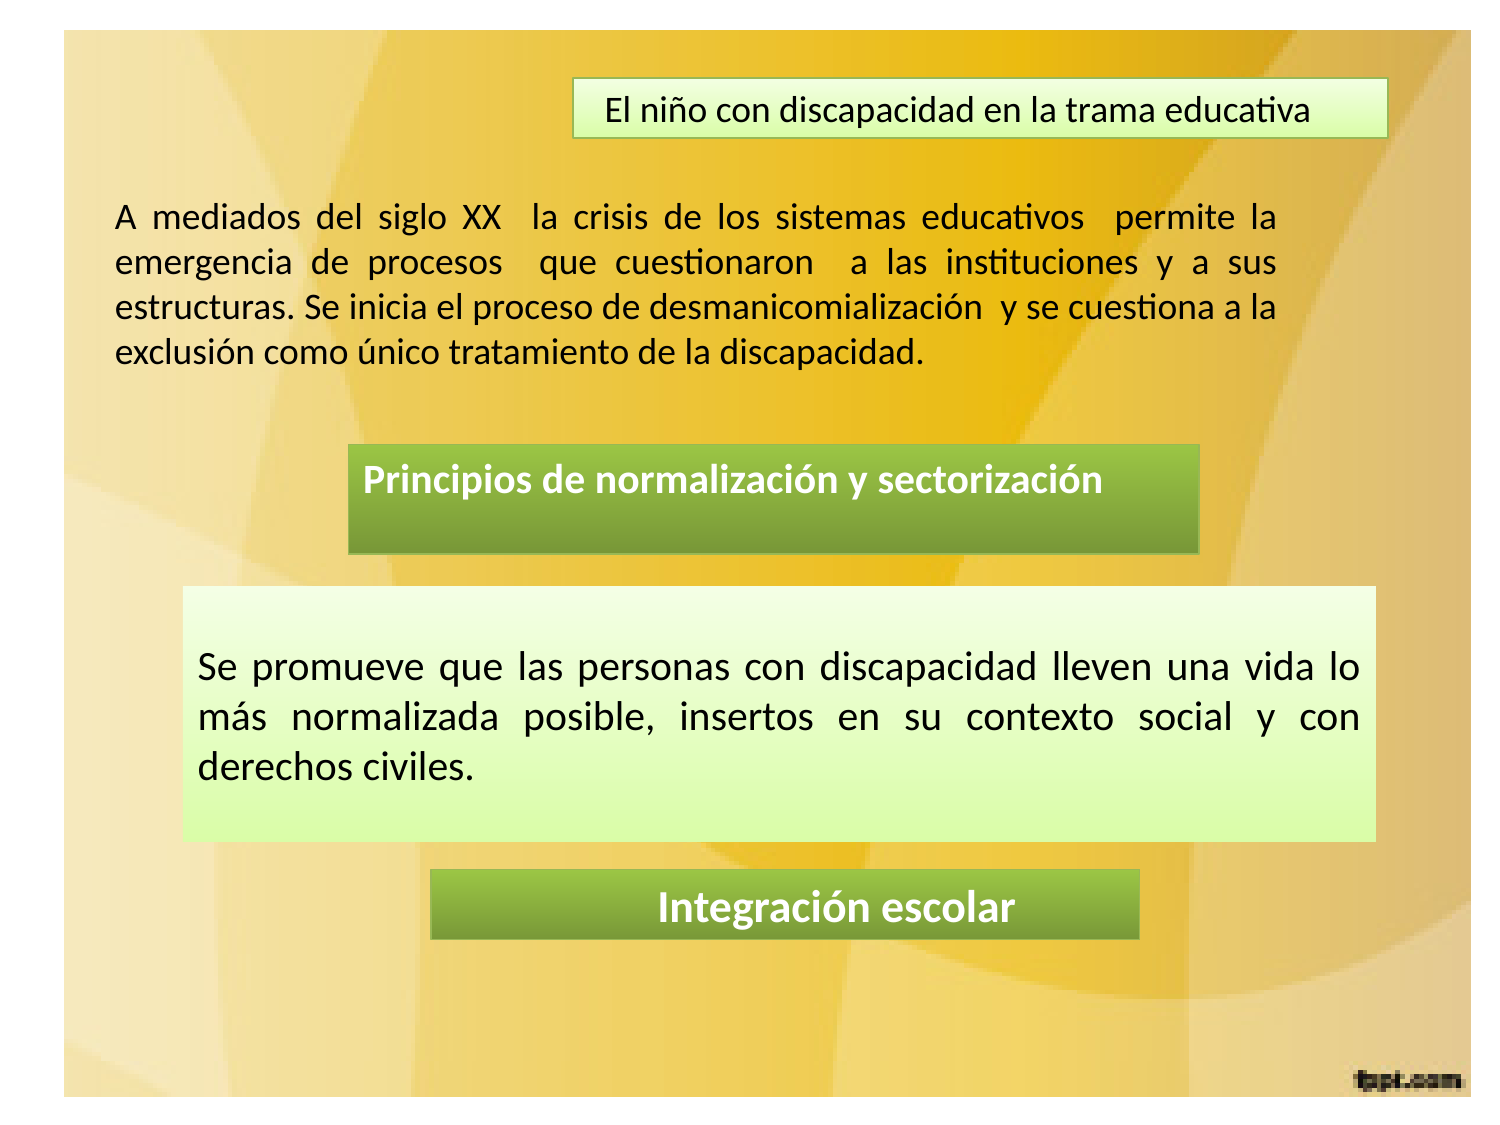

#
 El niño con discapacidad en la trama educativa
A mediados del siglo XX la crisis de los sistemas educativos permite la emergencia de procesos que cuestionaron a las instituciones y a sus estructuras. Se inicia el proceso de desmanicomialización y se cuestiona a la exclusión como único tratamiento de la discapacidad.
Principios de normalización y sectorización
Se promueve que las personas con discapacidad lleven una vida lo más normalizada posible, insertos en su contexto social y con derechos civiles.
 Integración escolar